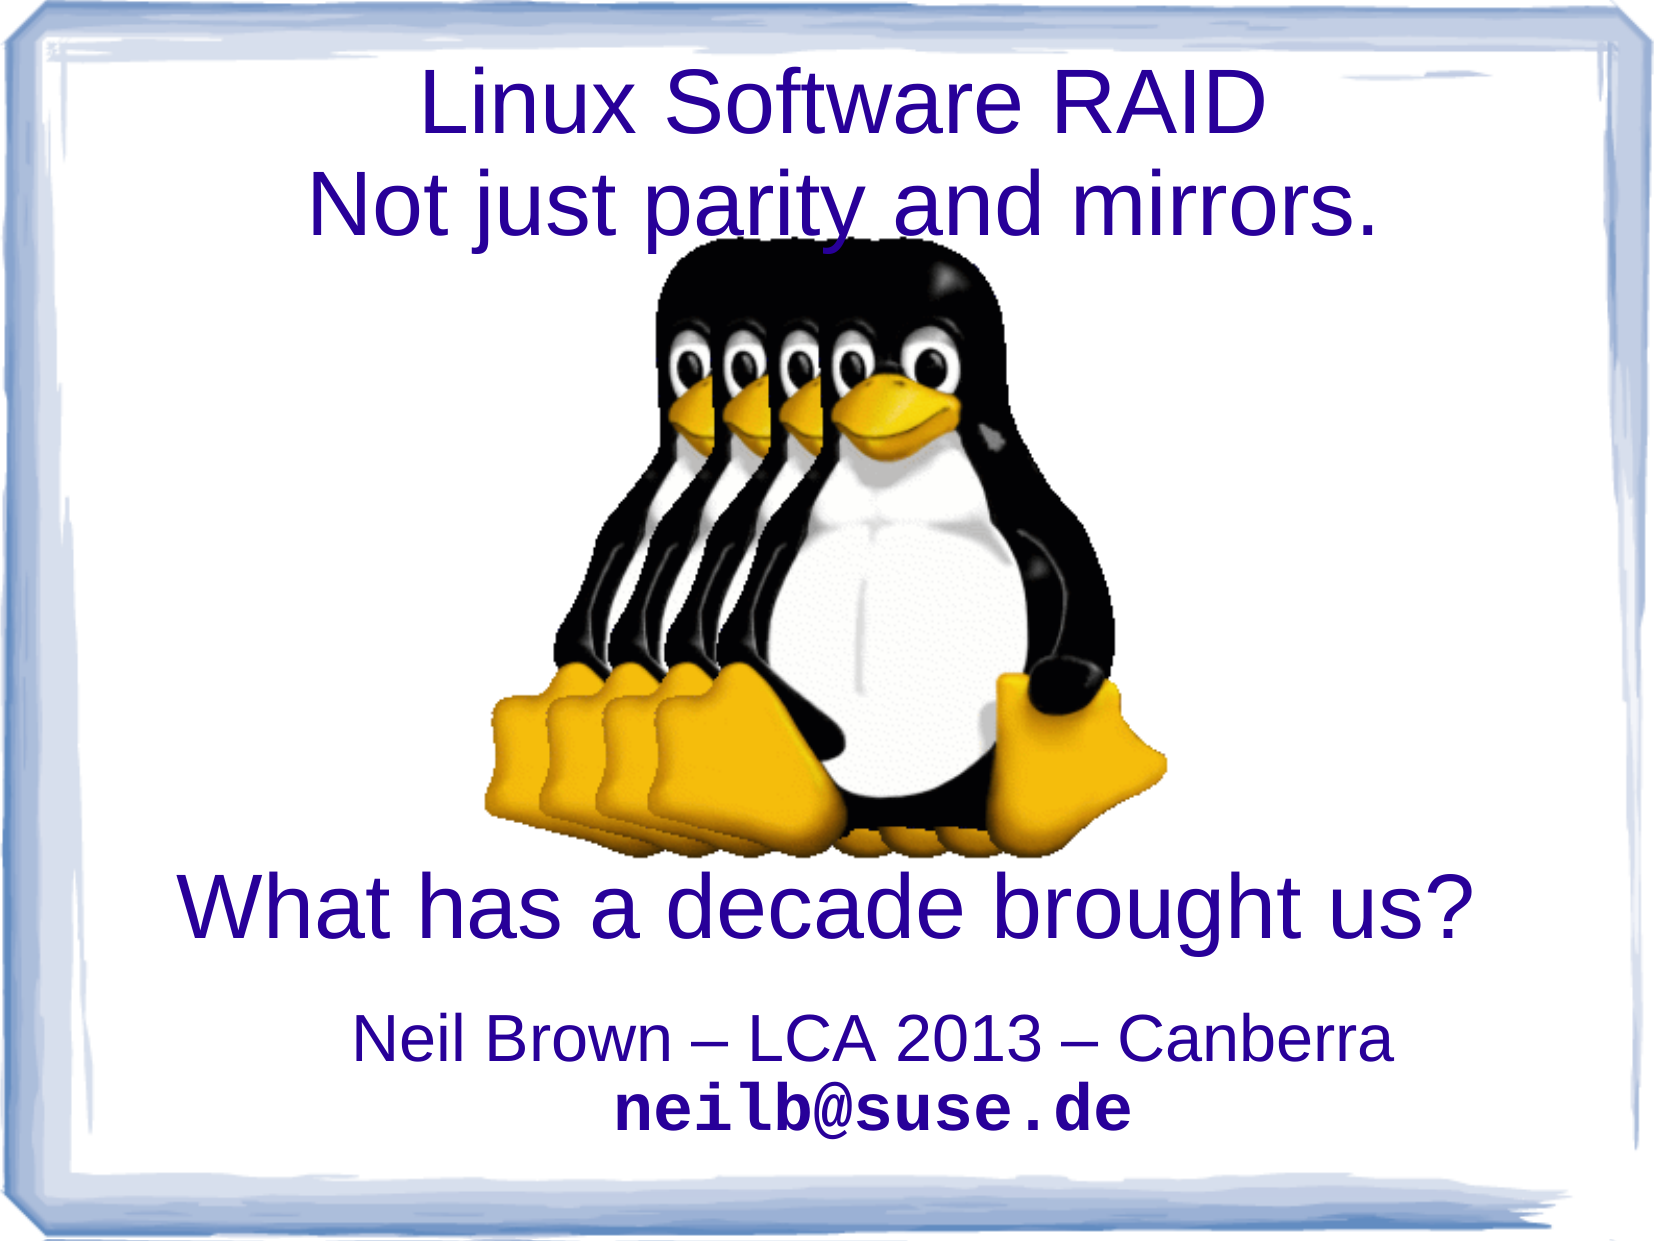

# Linux Software RAID Not just parity and mirrors.
What has a decade brought us?
Neil Brown – LCA 2013 – Canberra
neilb@suse.de